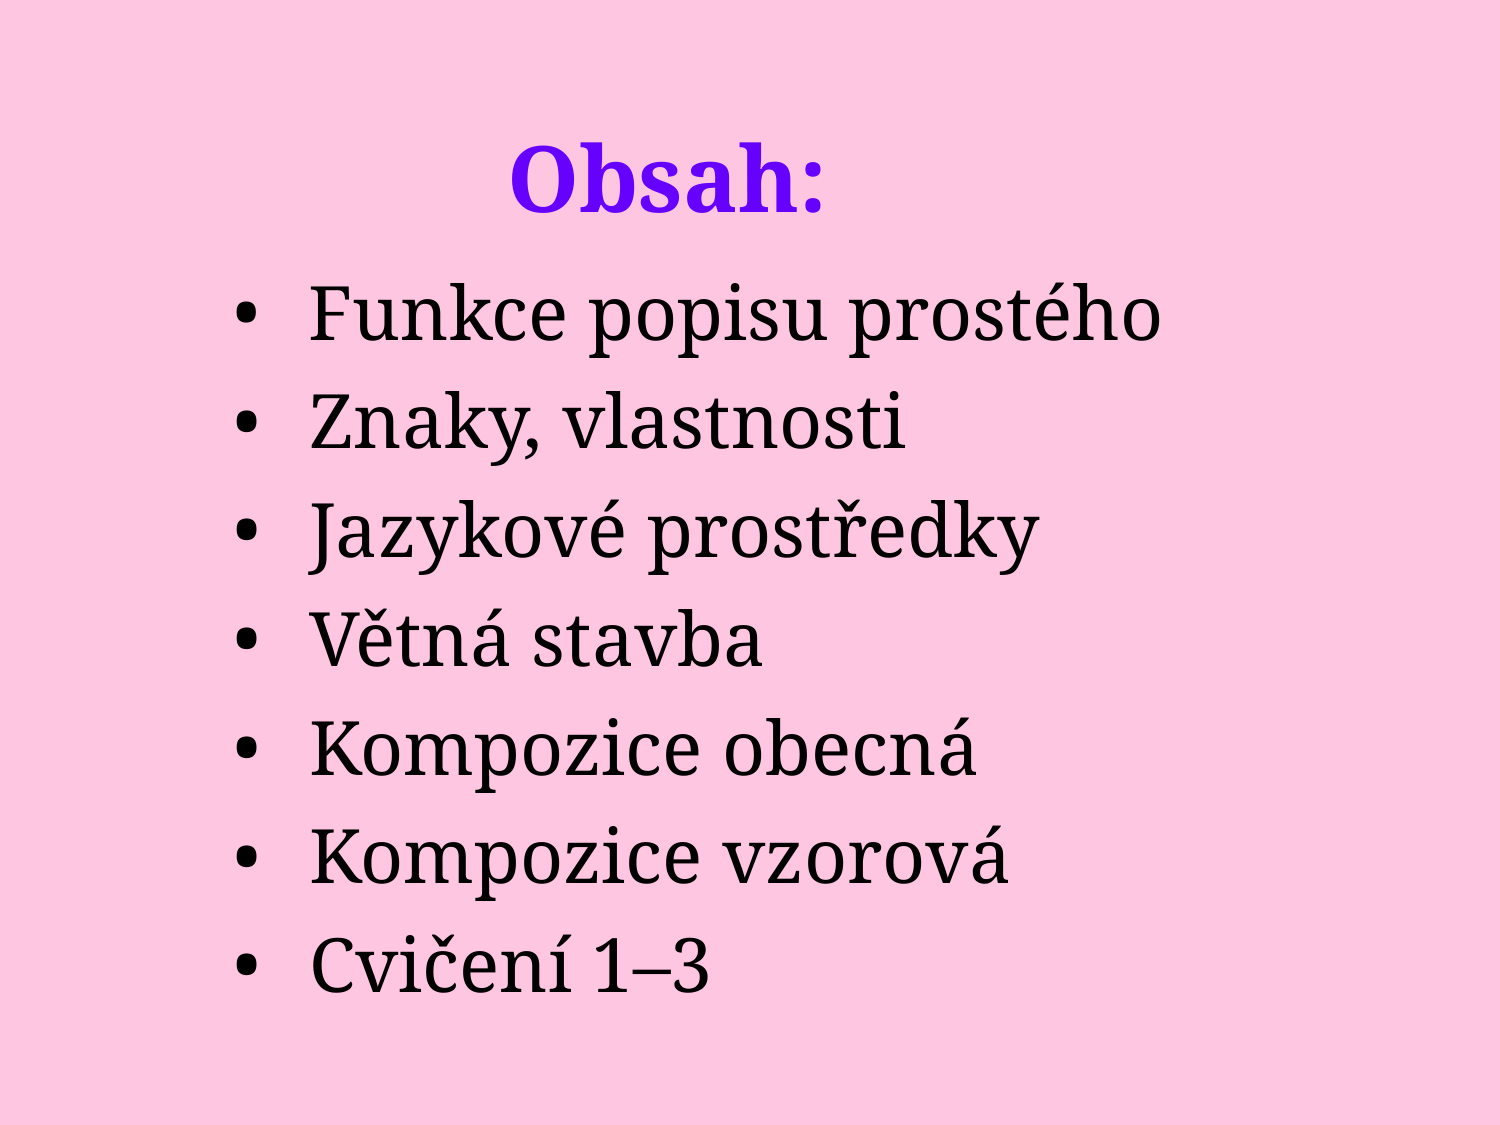

# Obsah:
 Funkce popisu prostého
 Znaky, vlastnosti
 Jazykové prostředky
 Větná stavba
 Kompozice obecná
 Kompozice vzorová
 Cvičení 1–3